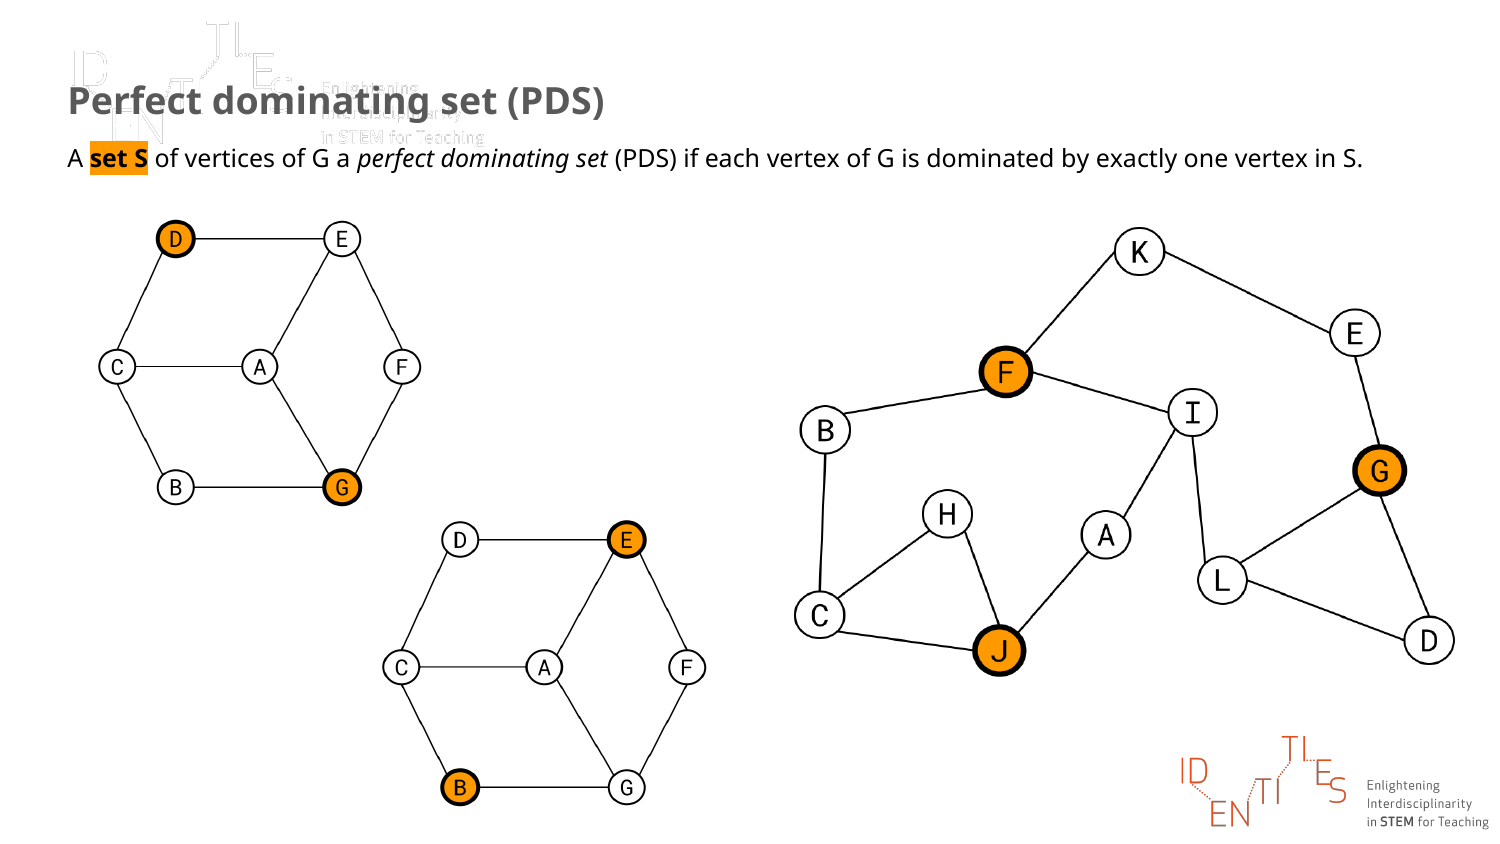

Perfect dominating set (PDS)
A set S of vertices of G a perfect dominating set (PDS) if each vertex of G is dominated by exactly one vertex in S.